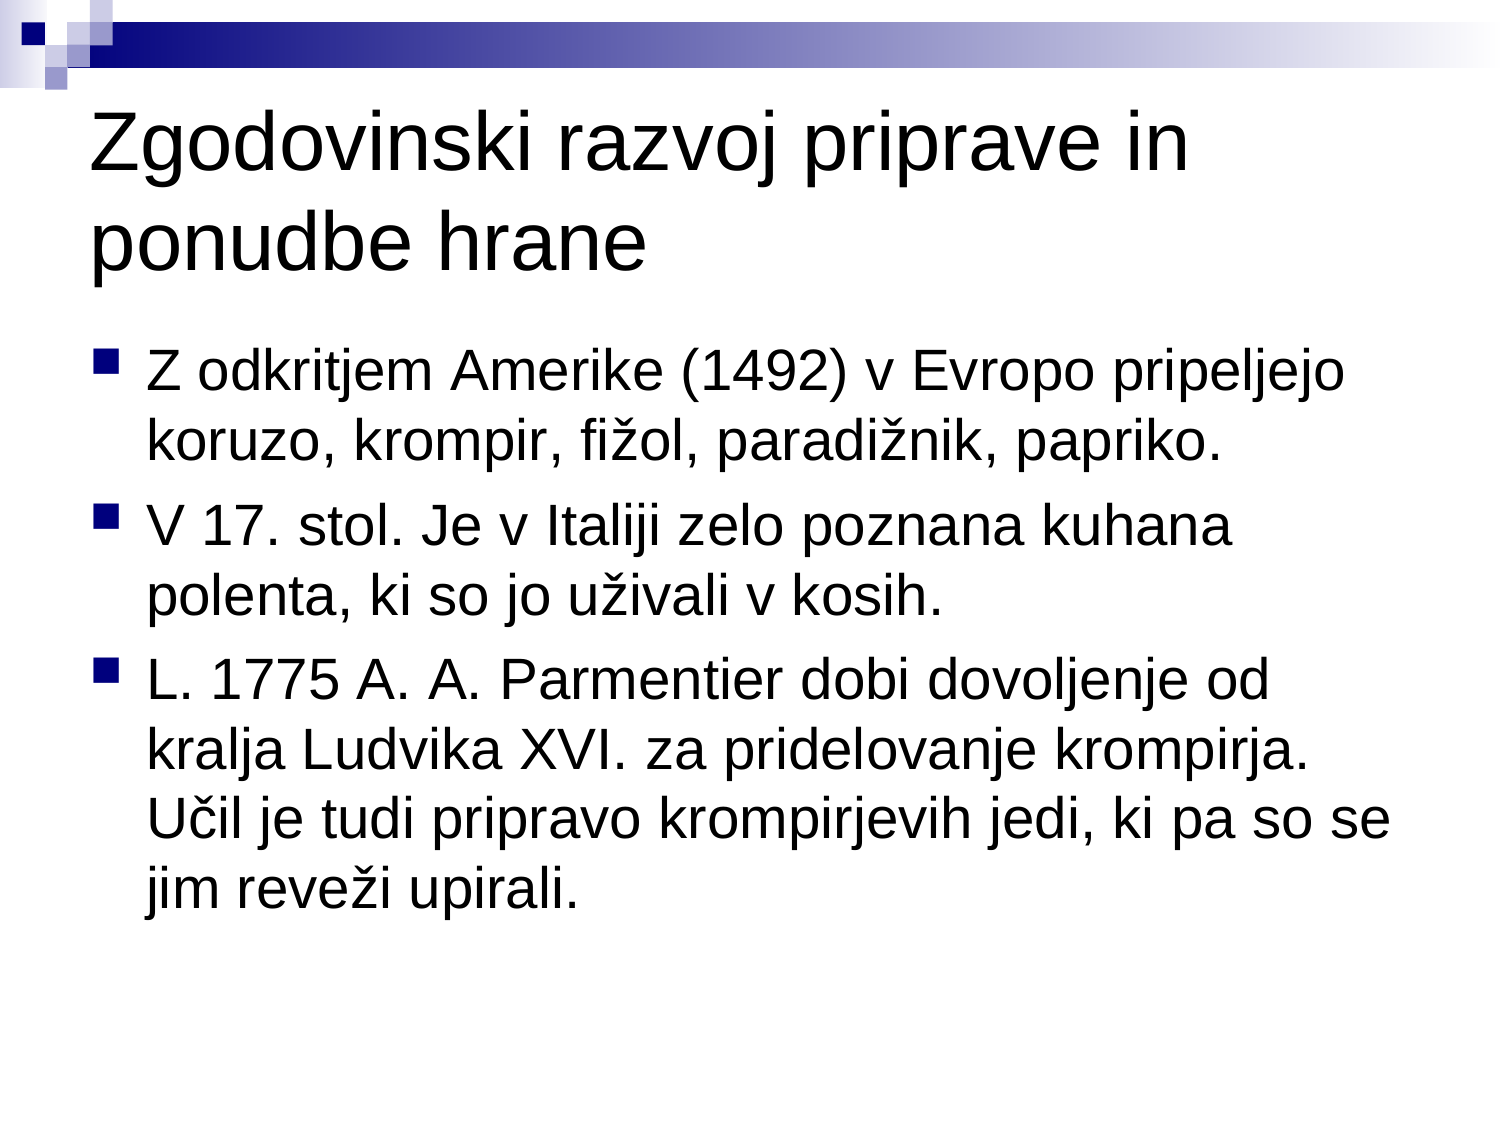

# Zgodovinski razvoj priprave in ponudbe hrane
Z odkritjem Amerike (1492) v Evropo pripeljejo koruzo, krompir, fižol, paradižnik, papriko.
V 17. stol. Je v Italiji zelo poznana kuhana polenta, ki so jo uživali v kosih.
L. 1775 A. A. Parmentier dobi dovoljenje od kralja Ludvika XVI. za pridelovanje krompirja. Učil je tudi pripravo krompirjevih jedi, ki pa so se jim reveži upirali.